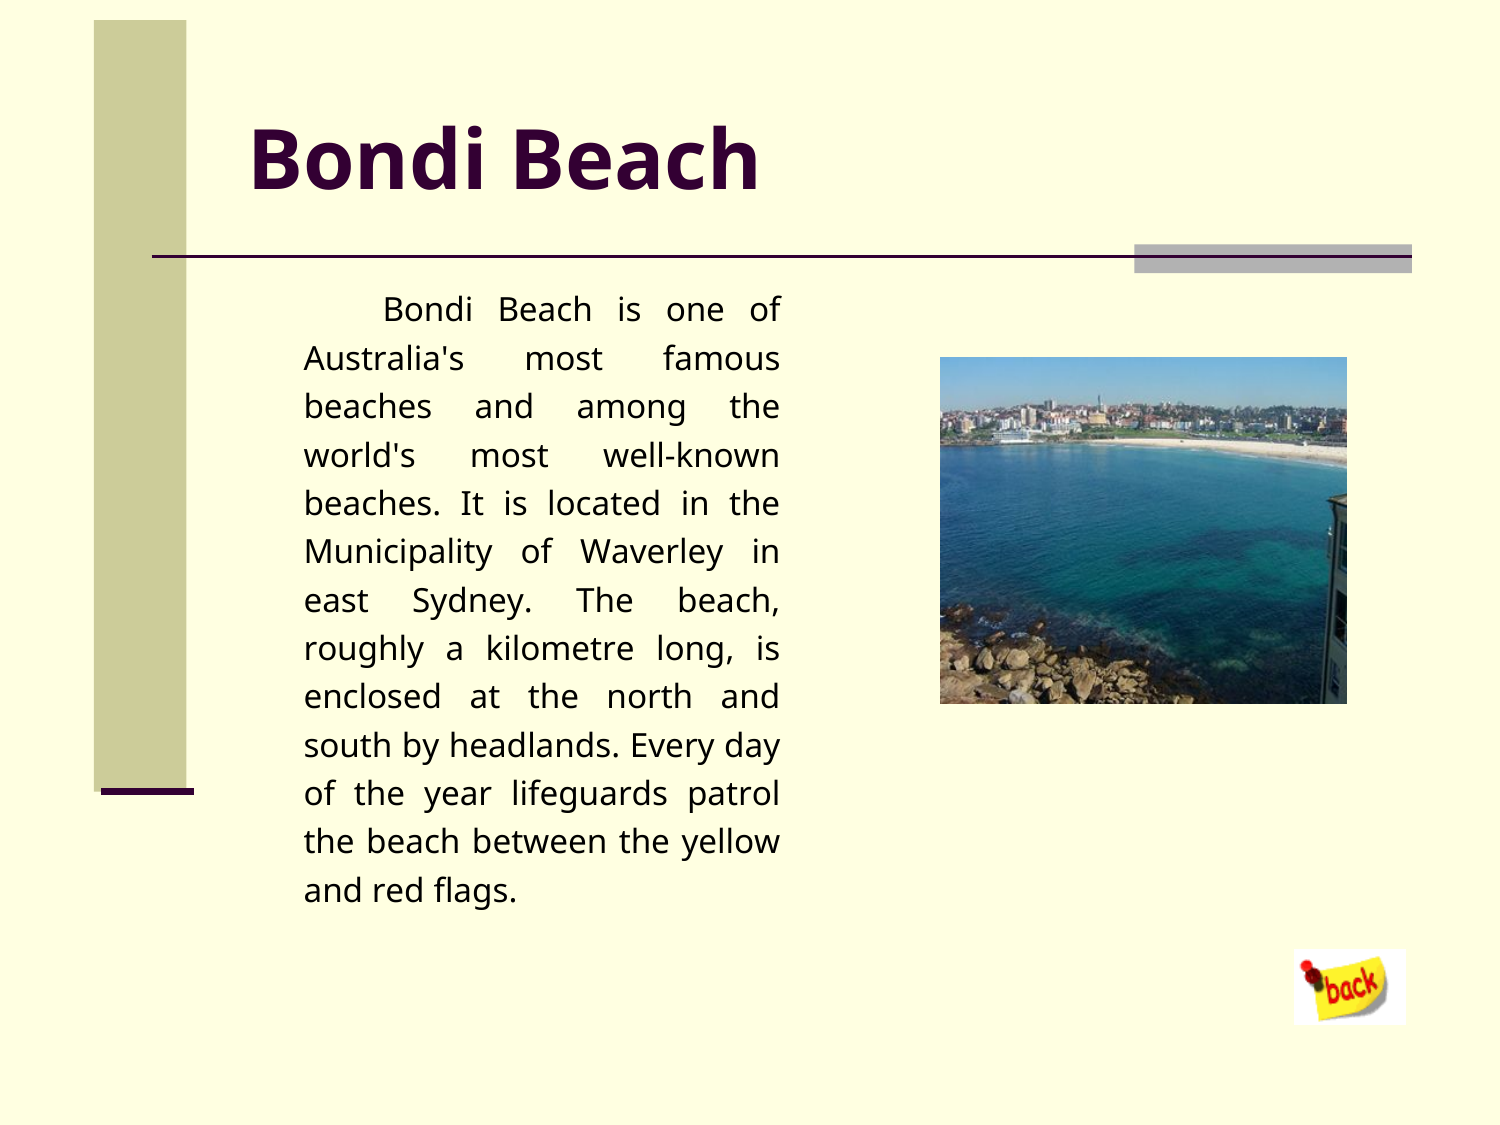

# Bondi Beach
 Bondi Beach is one of Australia's most famous beaches and among the world's most well-known beaches. It is located in the Municipality of Waverley in east Sydney. The beach, roughly a kilometre long, is enclosed at the north and south by headlands. Every day of the year lifeguards patrol the beach between the yellow and red flags.